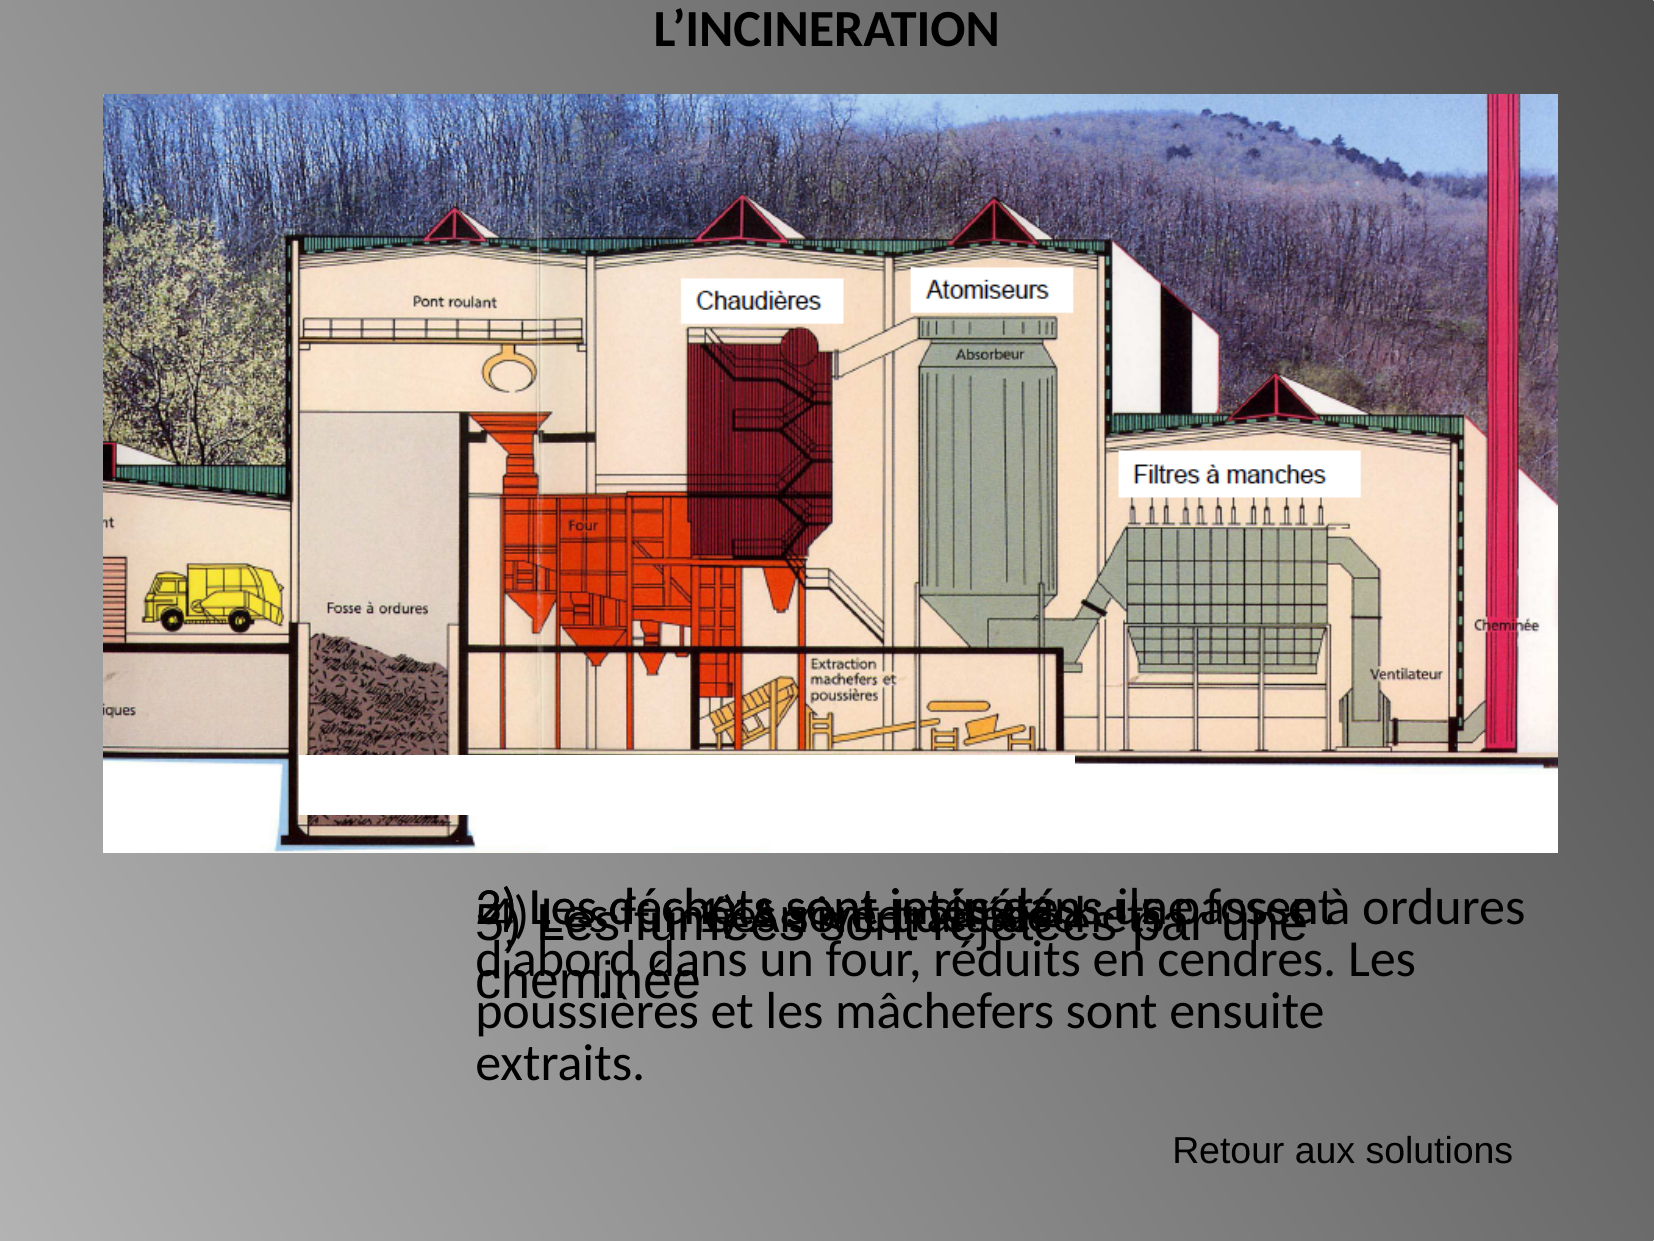

L’INCINERATION
2) Les déchets sont jetés dans une fosse à ordures
3) Les déchets sont incinérés : ils passent d’abord dans un four, réduits en cendres. Les poussières et les mâchefers sont ensuite extraits.
5) Les fumées sont rejetées par une cheminée
4) Les fumées sont traitées
1) Arrivée des déchets
Retour aux solutions